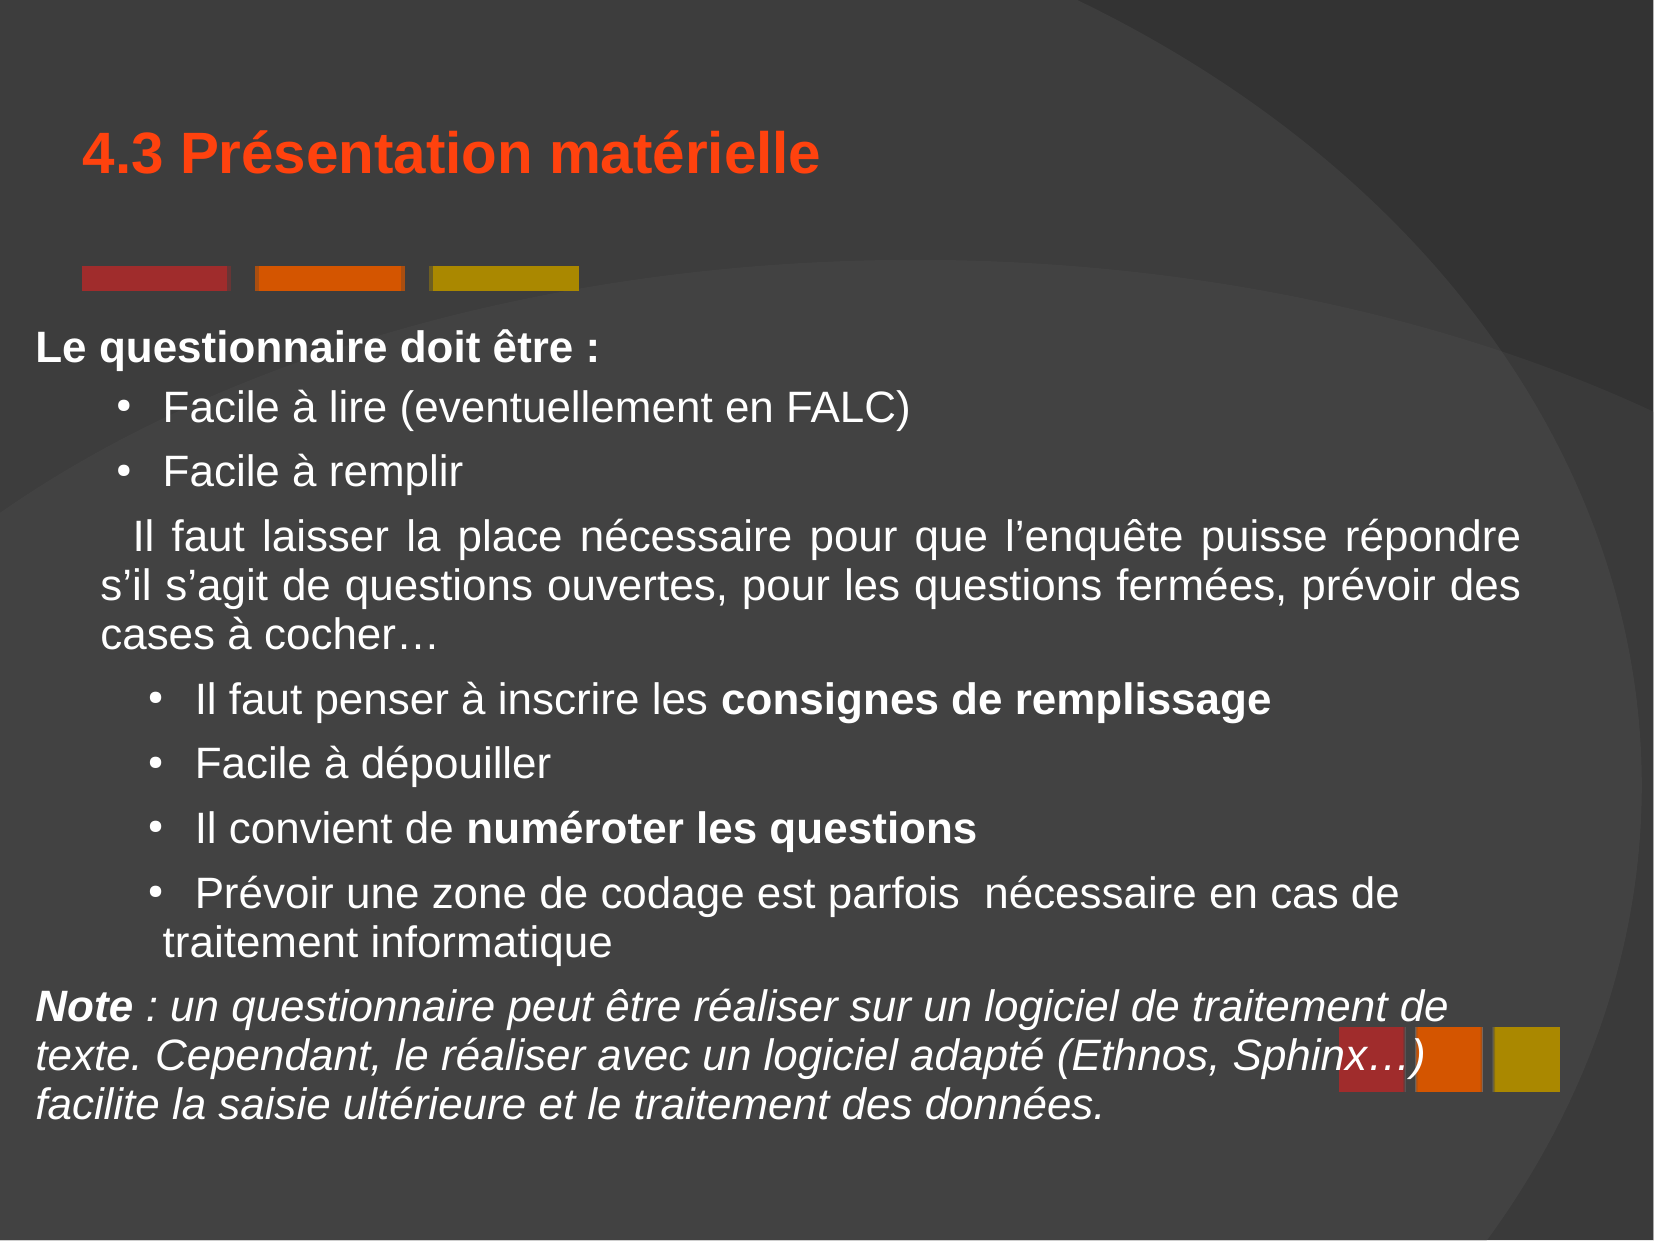

# 4.3 Présentation matérielle
Le questionnaire doit être :
Facile à lire (eventuellement en FALC)
Facile à remplir
Il faut laisser la place nécessaire pour que l’enquête puisse répondre s’il s’agit de questions ouvertes, pour les questions fermées, prévoir des cases à cocher…
Il faut penser à inscrire les consignes de remplissage
Facile à dépouiller
Il convient de numéroter les questions
Prévoir une zone de codage est parfois nécessaire en cas de traitement informatique
Note : un questionnaire peut être réaliser sur un logiciel de traitement de texte. Cependant, le réaliser avec un logiciel adapté (Ethnos, Sphinx…) facilite la saisie ultérieure et le traitement des données.